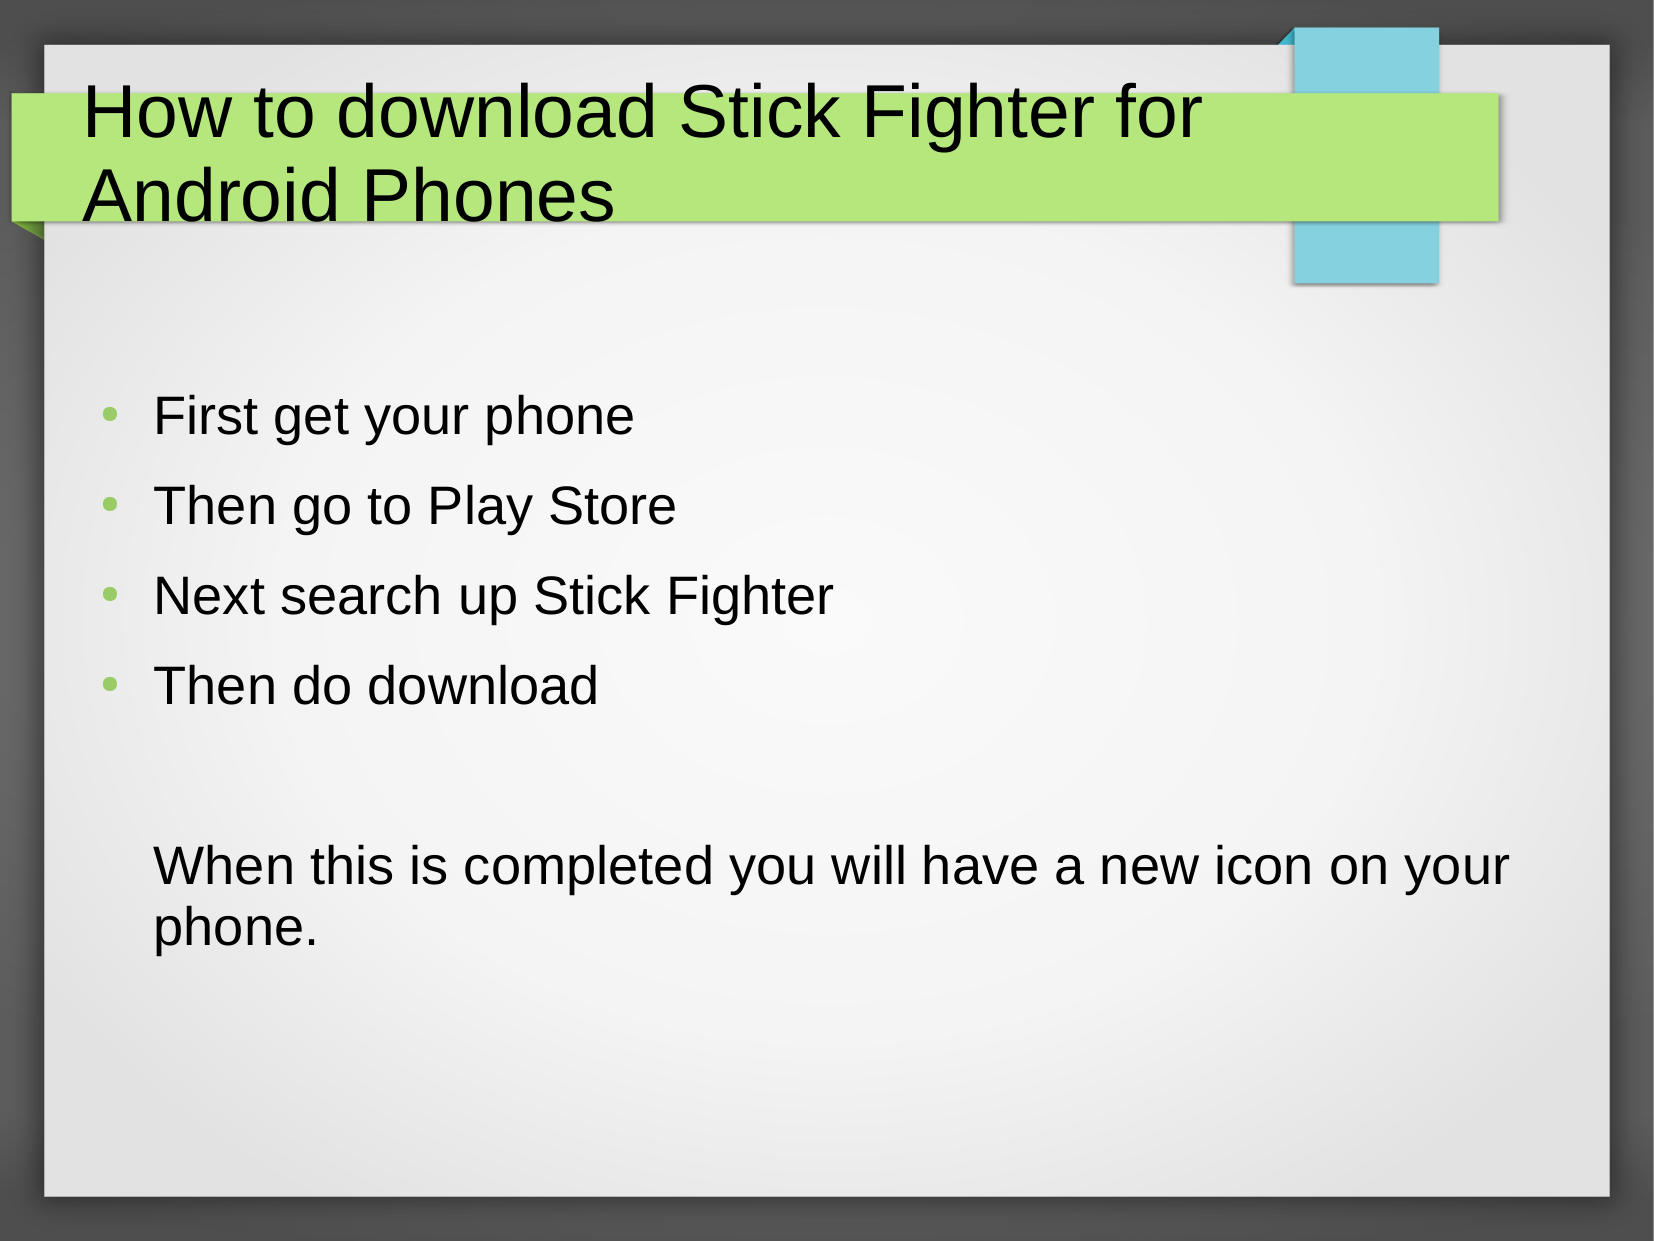

# How to download Stick Fighter for Android Phones
First get your phone
Then go to Play Store
Next search up Stick Fighter
Then do download
When this is completed you will have a new icon on your phone.